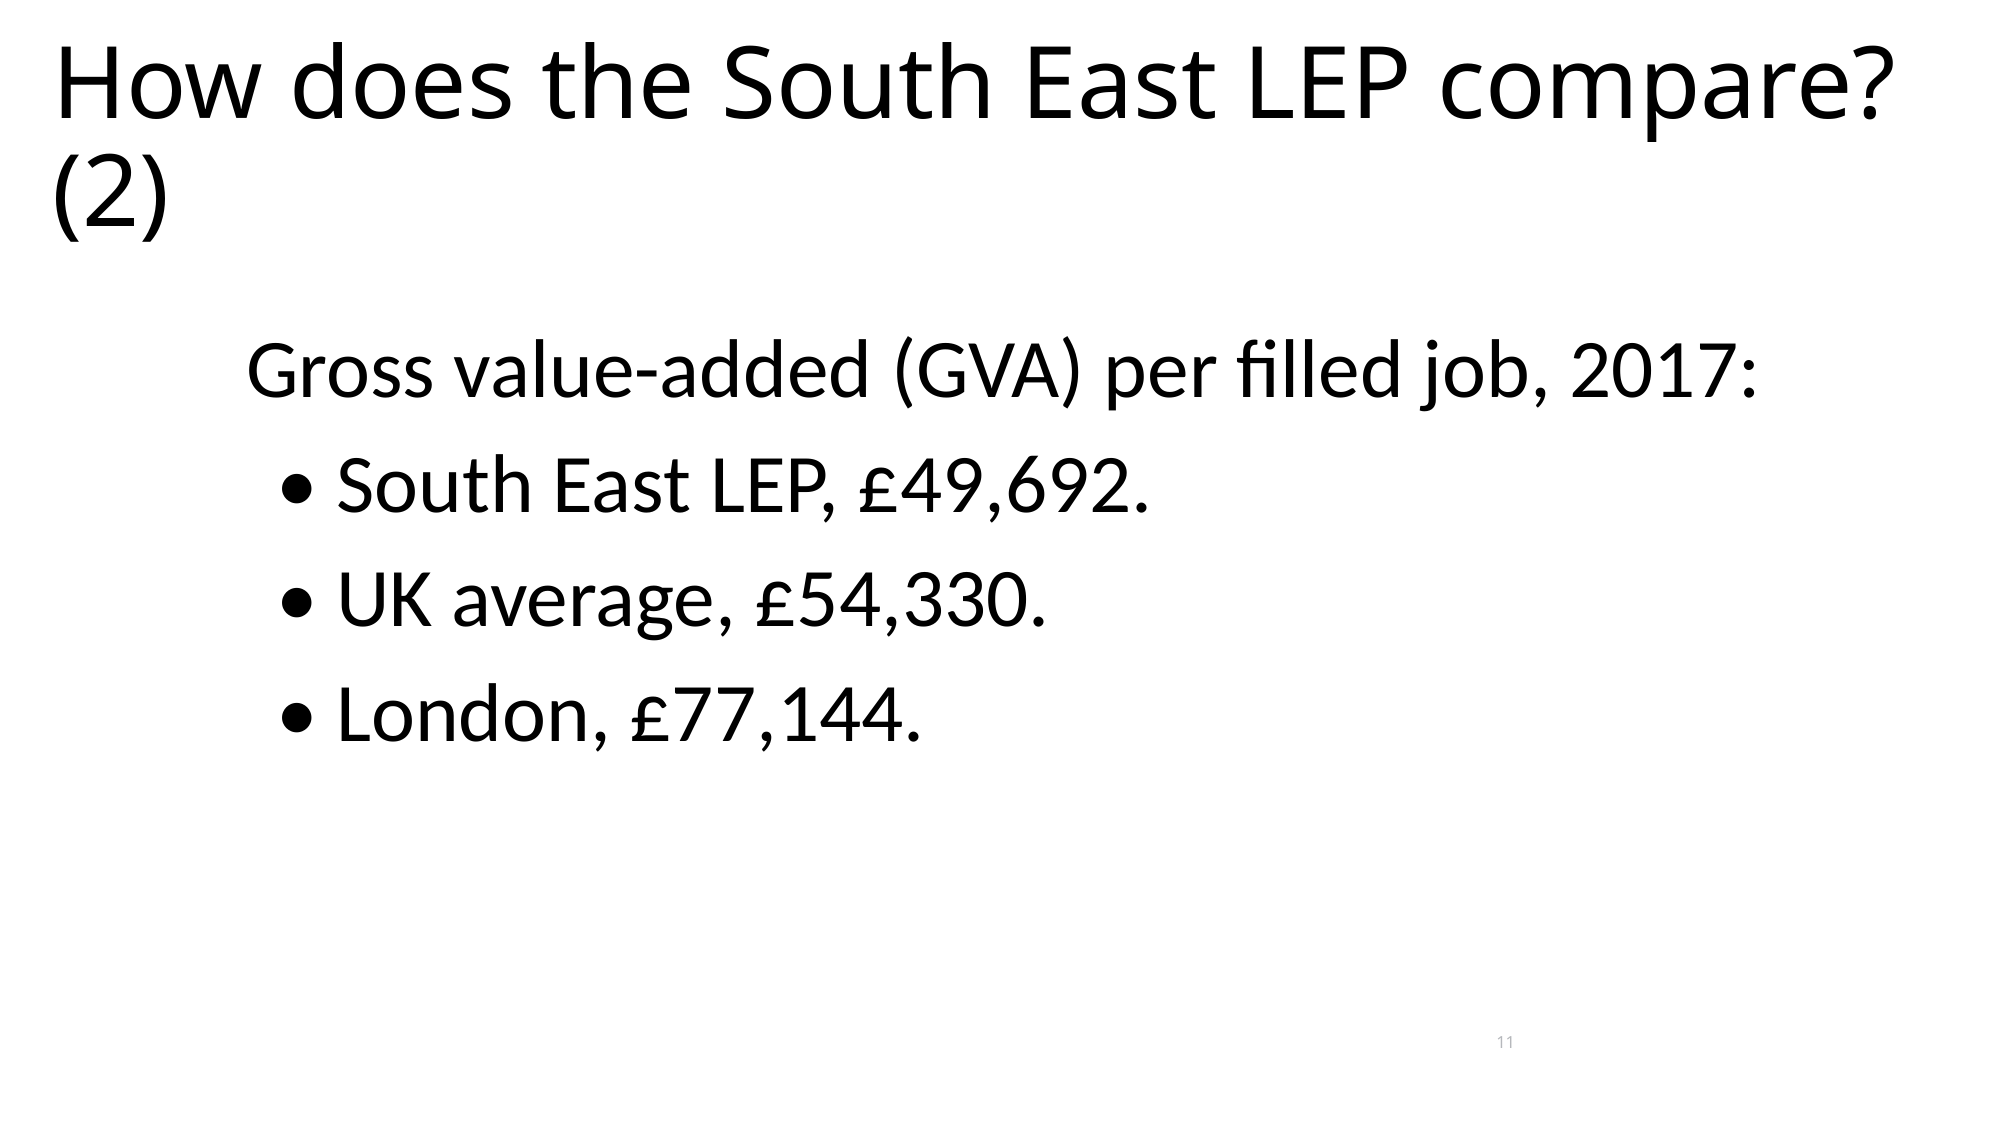

# How does the South East LEP compare? (2)
 Gross value-added (GVA) per filled job, 2017:
 • South East LEP, £49,692.
 • UK average, £54,330.
 • London, £77,144.